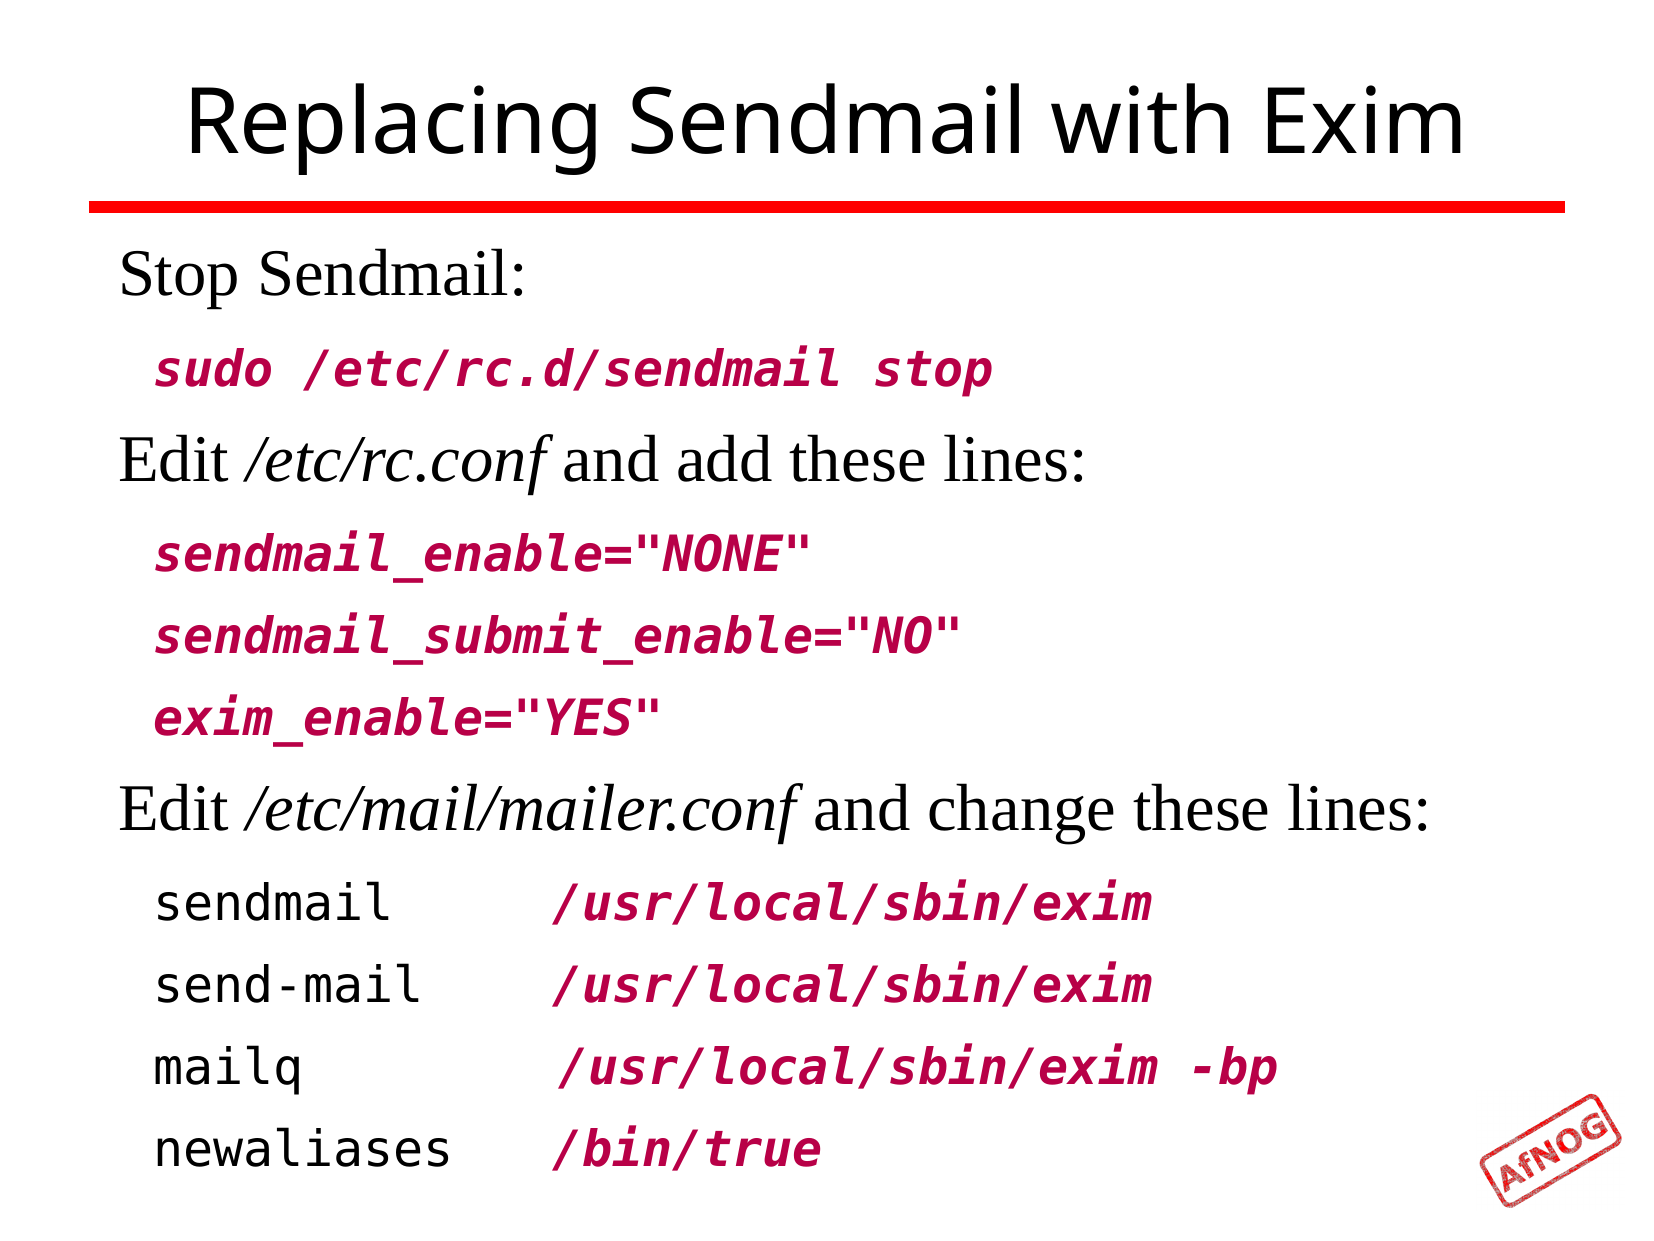

# Replacing Sendmail with Exim
Stop Sendmail:
sudo /etc/rc.d/sendmail stop
Edit /etc/rc.conf and add these lines:
sendmail_enable="NONE"
sendmail_submit_enable="NO"
exim_enable="YES"
Edit /etc/mail/mailer.conf and change these lines:
sendmail	/usr/local/sbin/exim
send-mail	/usr/local/sbin/exim
mailq		/usr/local/sbin/exim -bp
newaliases	/bin/true